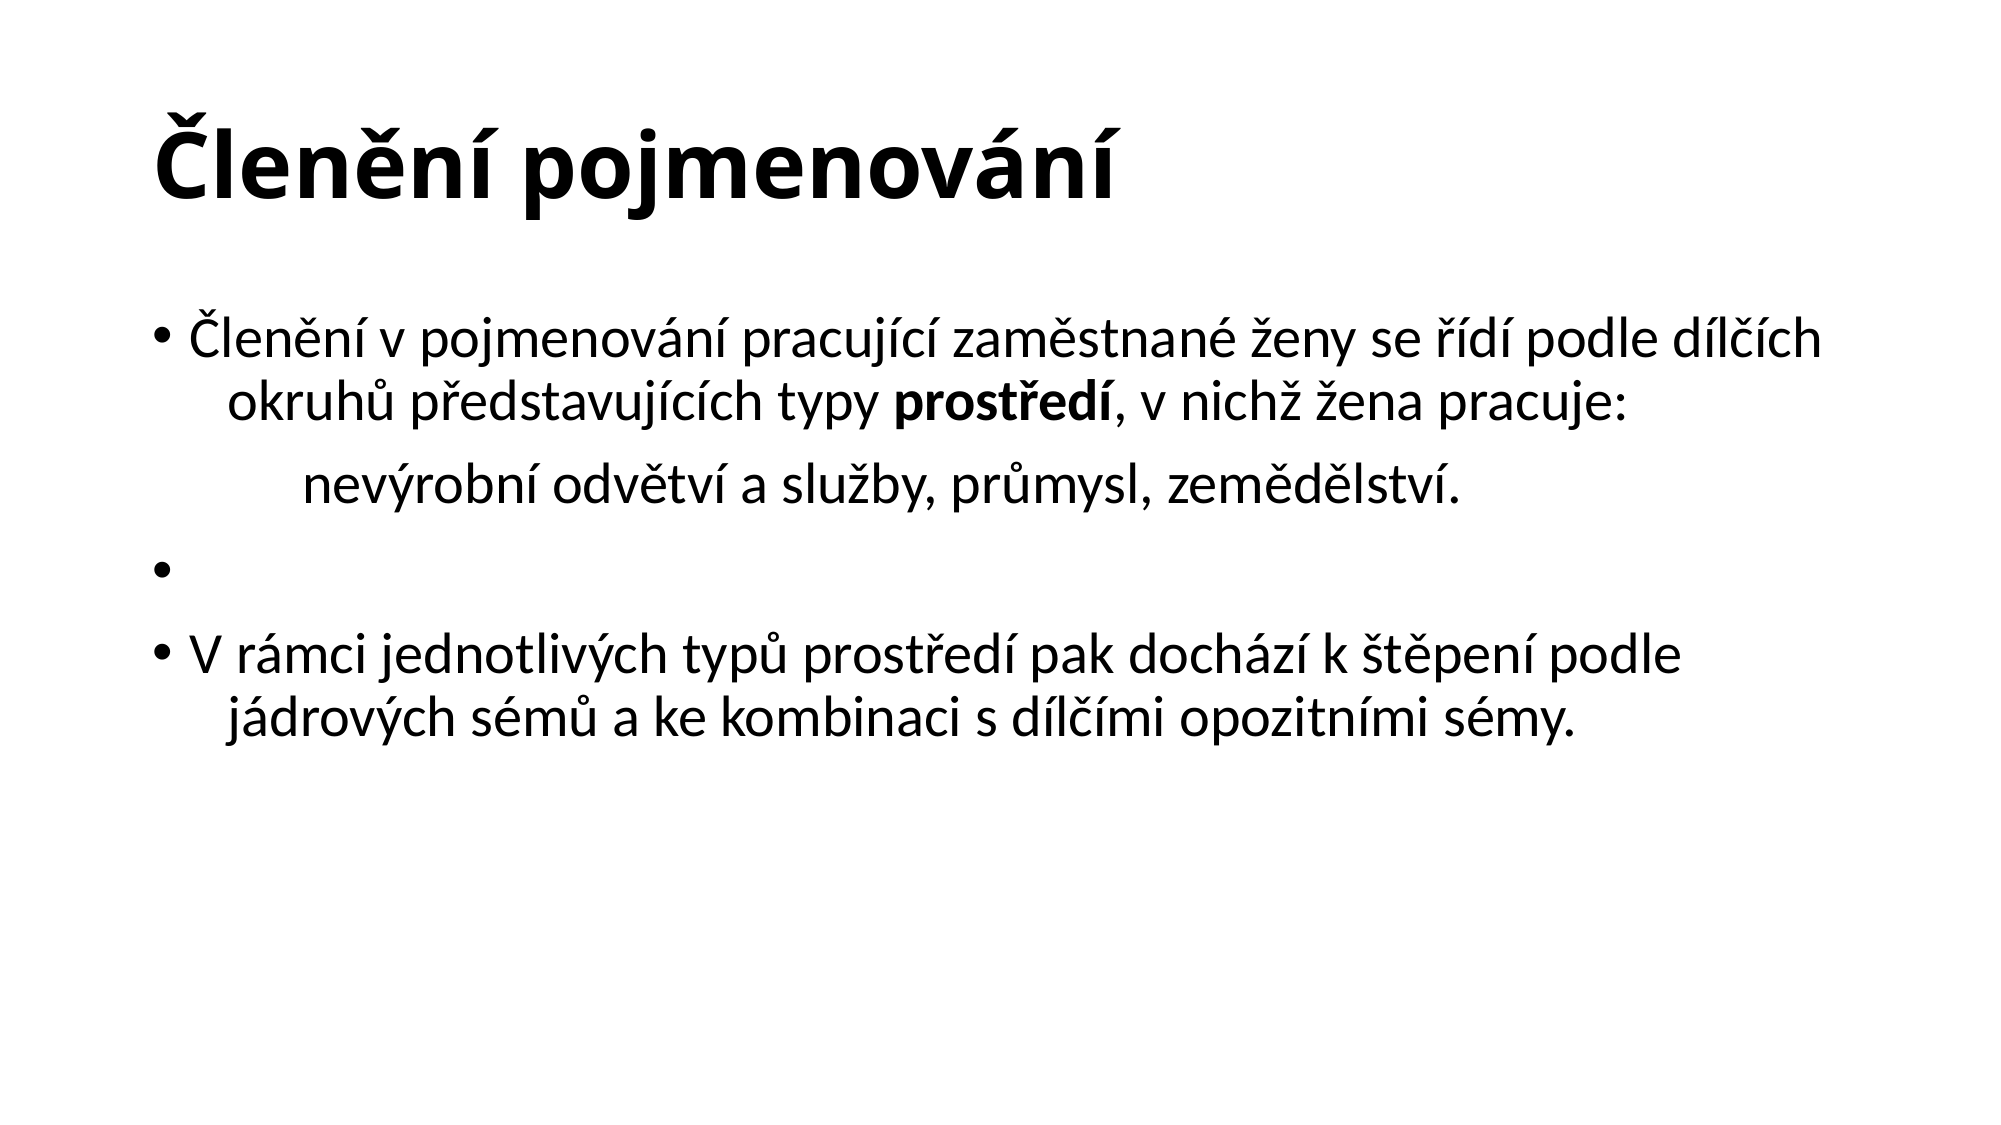

# Členění pojmenování
Členění v pojmenování pracující zaměstnané ženy se řídí podle dílčích okruhů představujících typy prostředí, v nichž žena pracuje:
		nevýrobní odvětví a služby, průmysl, zemědělství.
V rámci jednotlivých typů prostředí pak dochází k štěpení podle jádrových sémů a ke kombinaci s dílčími opozitními sémy.